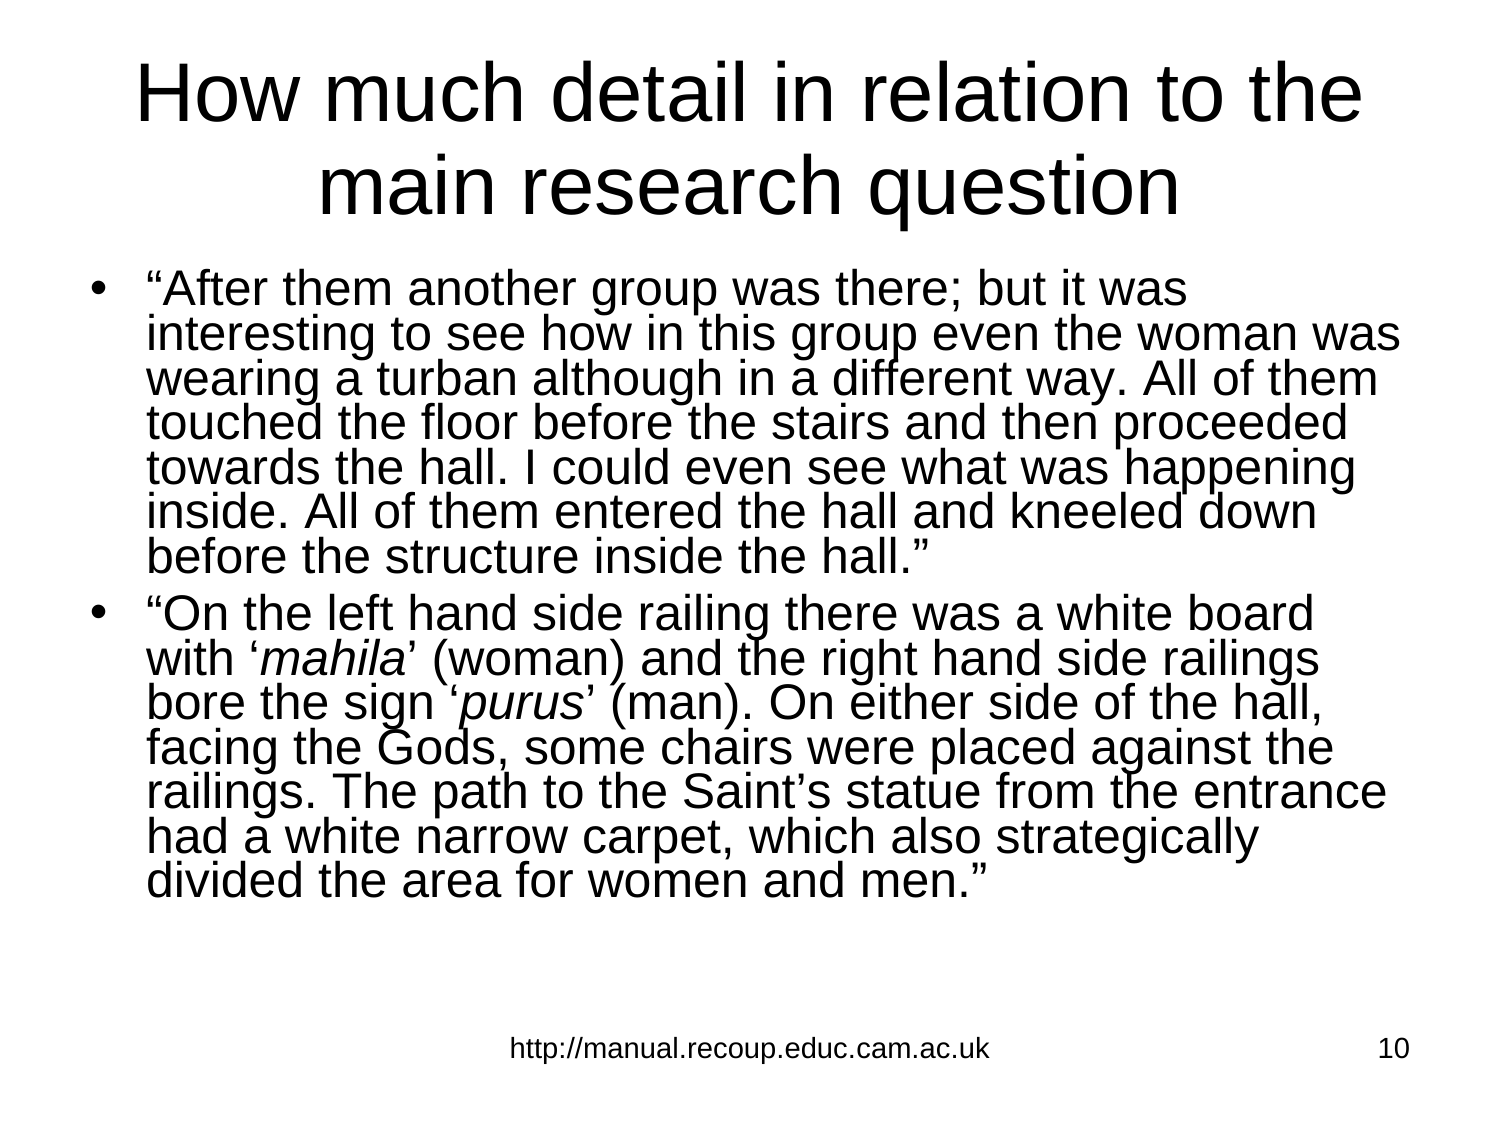

# How much detail in relation to the main research question
“After them another group was there; but it was interesting to see how in this group even the woman was wearing a turban although in a different way. All of them touched the floor before the stairs and then proceeded towards the hall. I could even see what was happening inside. All of them entered the hall and kneeled down before the structure inside the hall.”
“On the left hand side railing there was a white board with ‘mahila’ (woman) and the right hand side railings bore the sign ‘purus’ (man). On either side of the hall, facing the Gods, some chairs were placed against the railings. The path to the Saint’s statue from the entrance had a white narrow carpet, which also strategically divided the area for women and men.”
http://manual.recoup.educ.cam.ac.uk
10